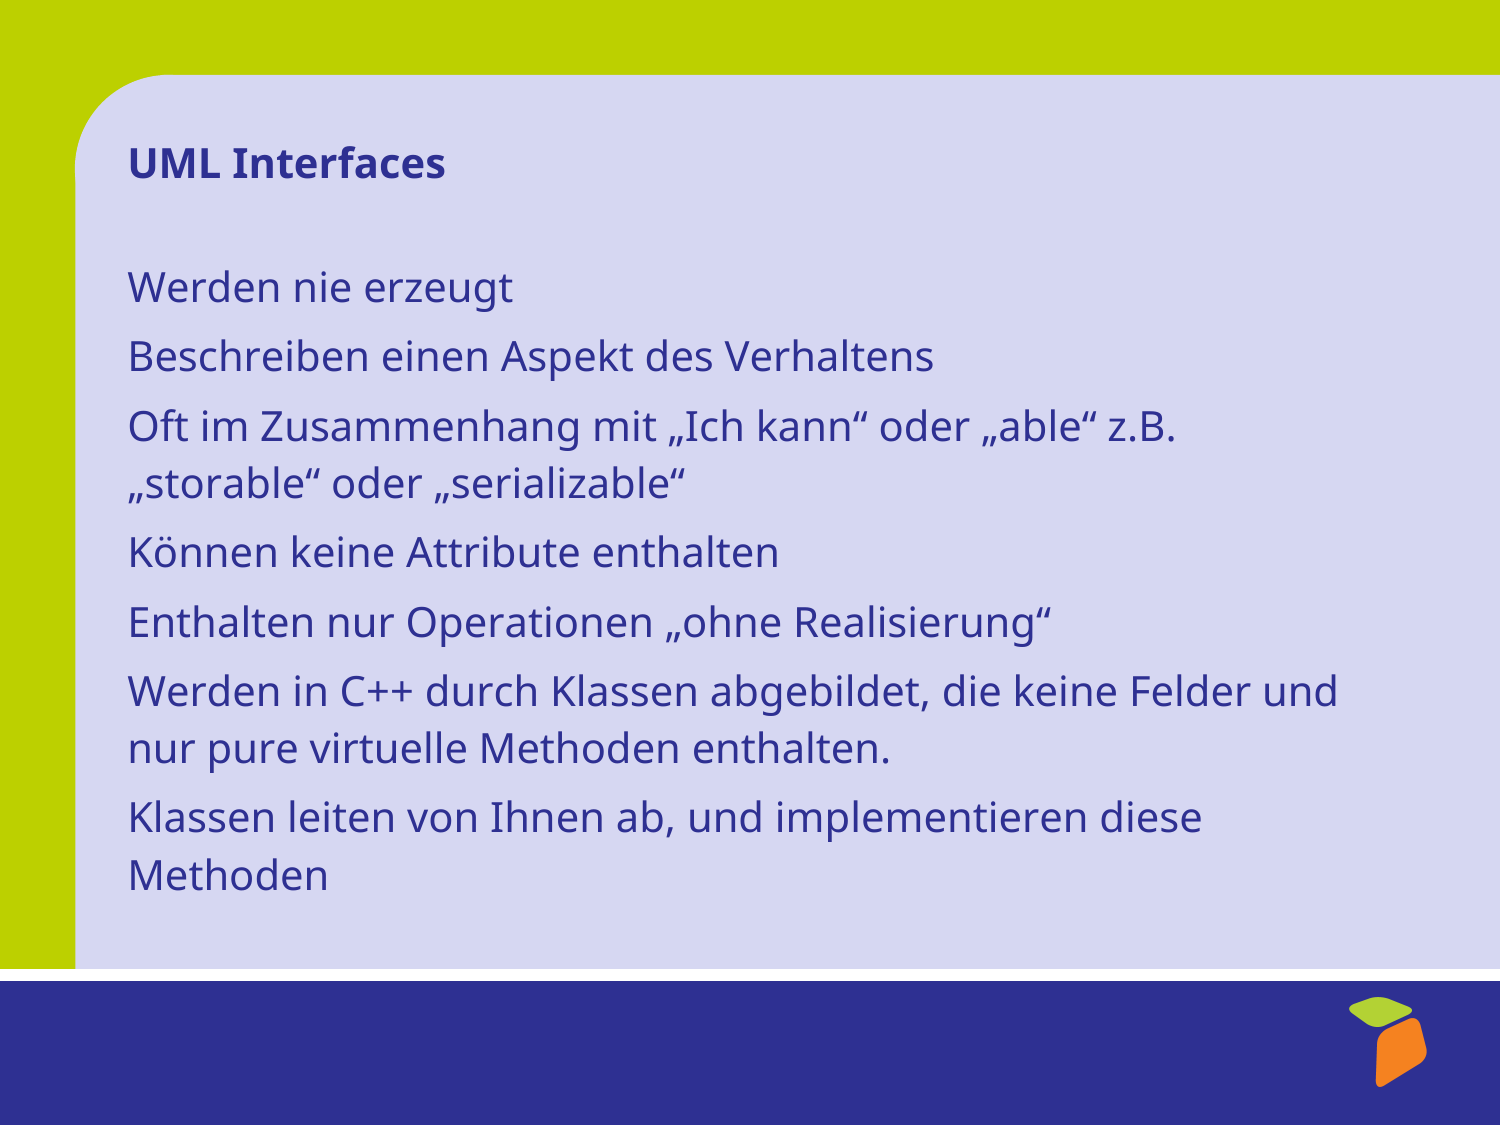

# UML Interfaces
Werden nie erzeugt
Beschreiben einen Aspekt des Verhaltens
Oft im Zusammenhang mit „Ich kann“ oder „able“ z.B. „storable“ oder „serializable“
Können keine Attribute enthalten
Enthalten nur Operationen „ohne Realisierung“
Werden in C++ durch Klassen abgebildet, die keine Felder und nur pure virtuelle Methoden enthalten.
Klassen leiten von Ihnen ab, und implementieren diese Methoden